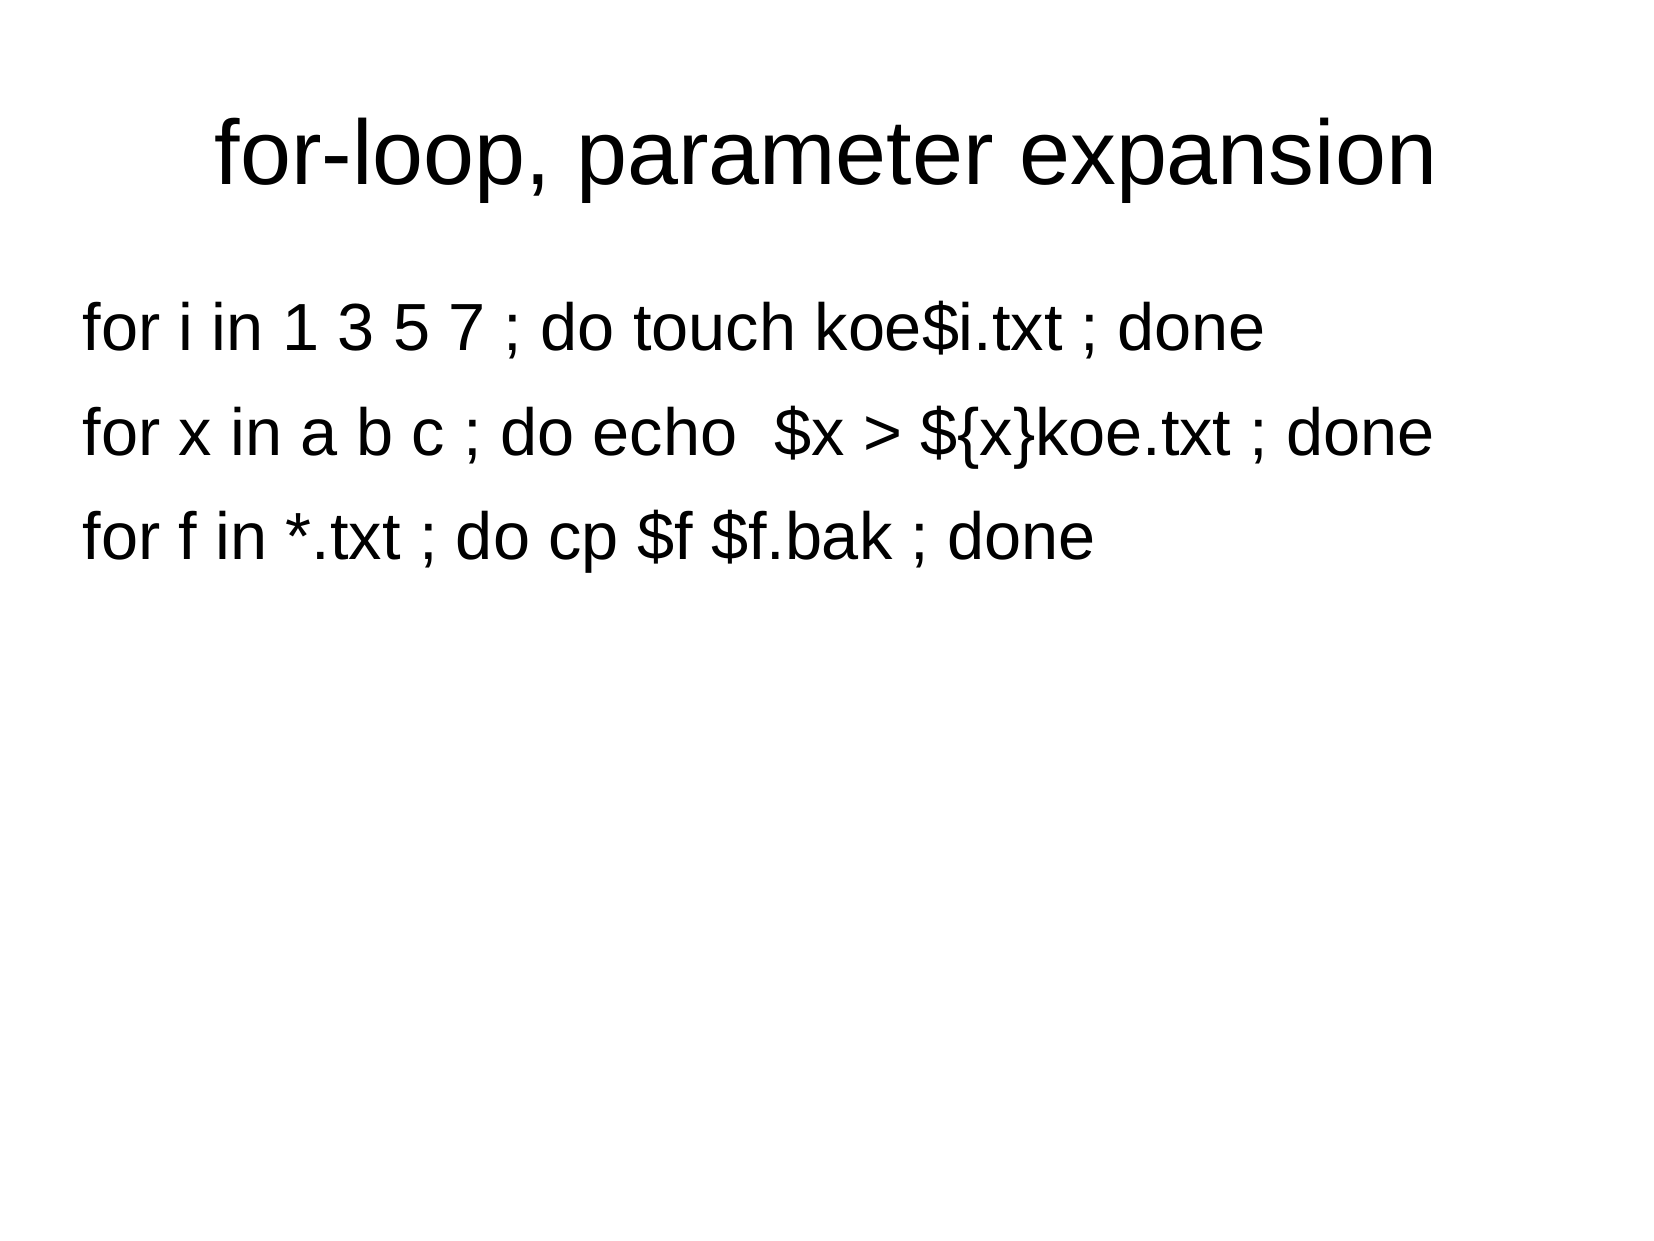

# for-loop, parameter expansion
for i in 1 3 5 7 ; do touch koe$i.txt ; done
for x in a b c ; do echo $x > ${x}koe.txt ; done
for f in *.txt ; do cp $f $f.bak ; done